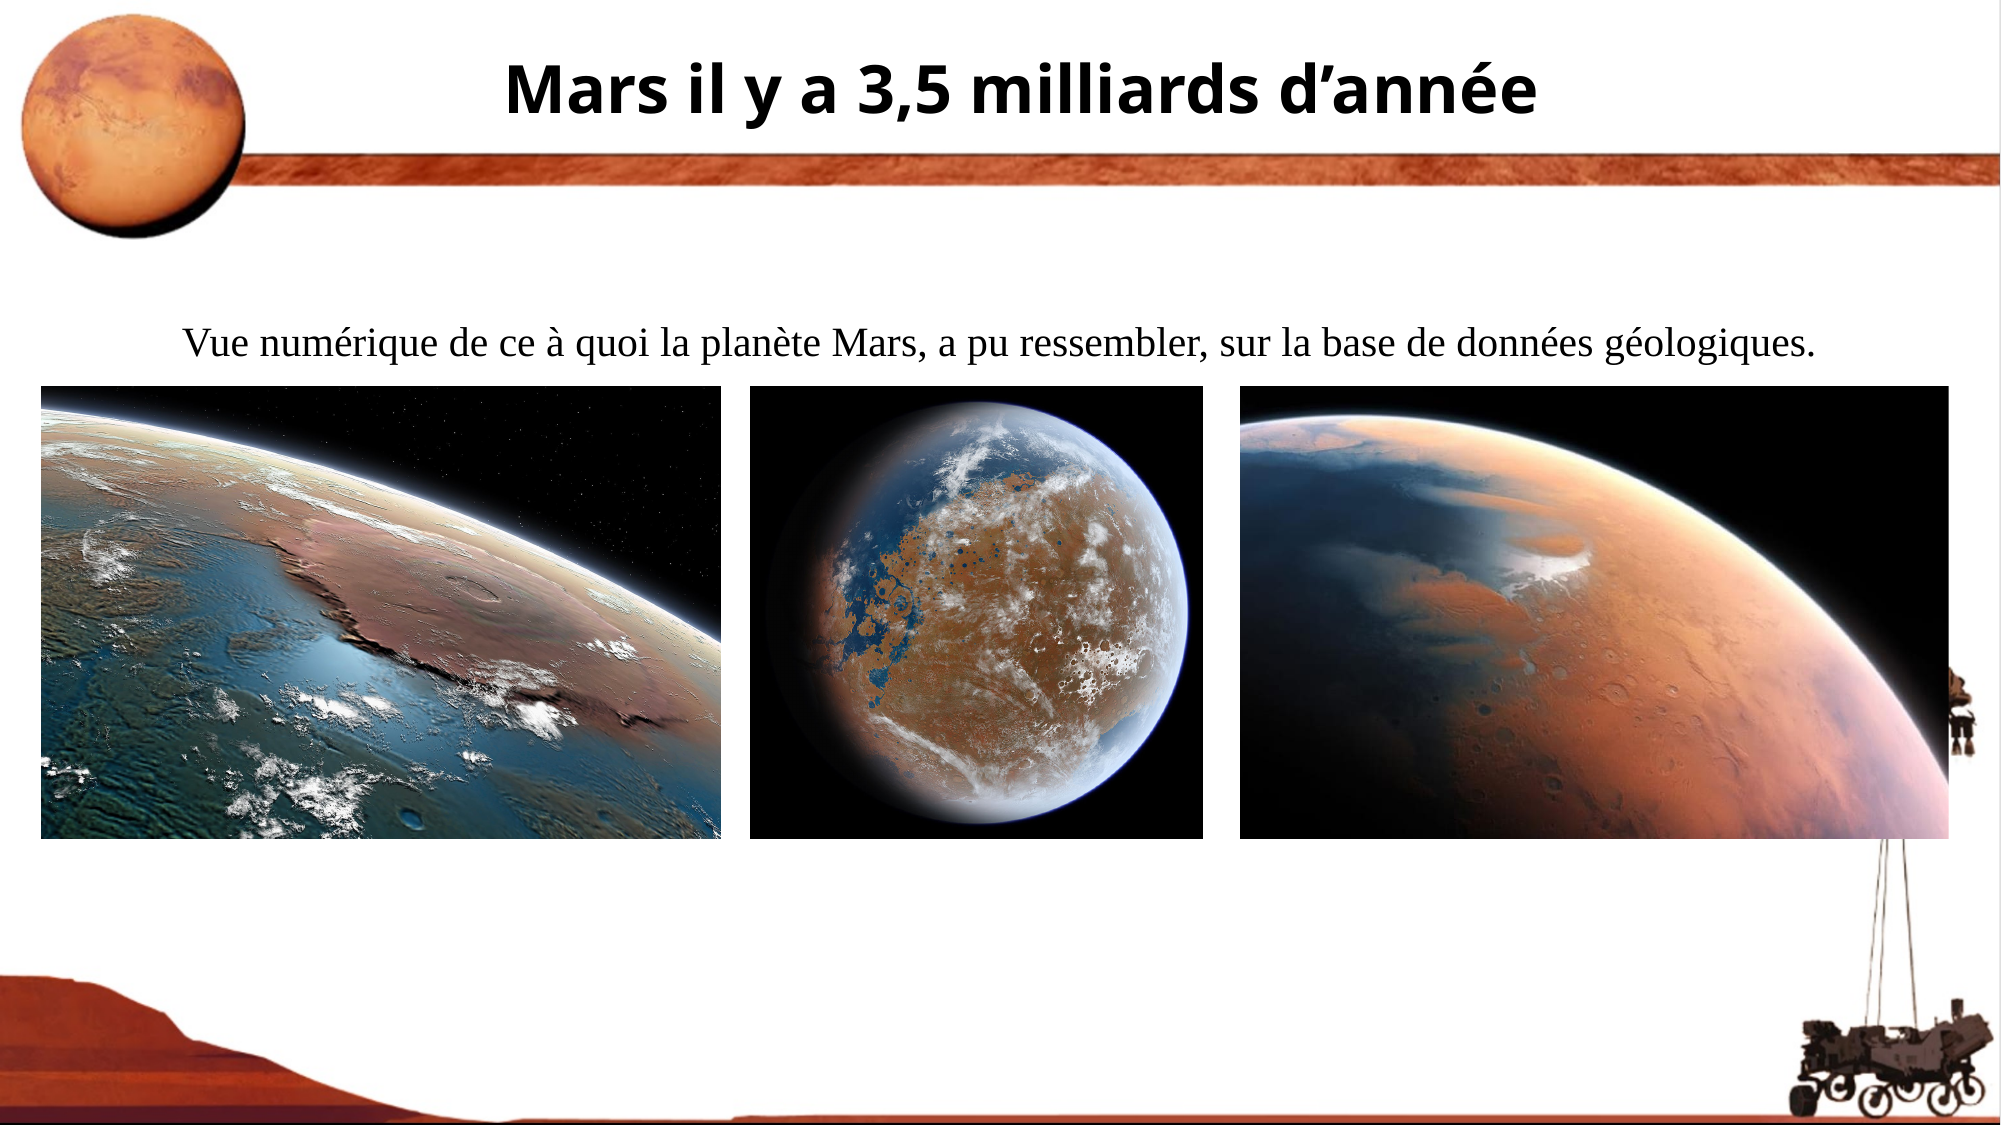

Mars il y a 3,5 milliards d’année
Vue numérique de ce à quoi la planète Mars, a pu ressembler, sur la base de données géologiques.